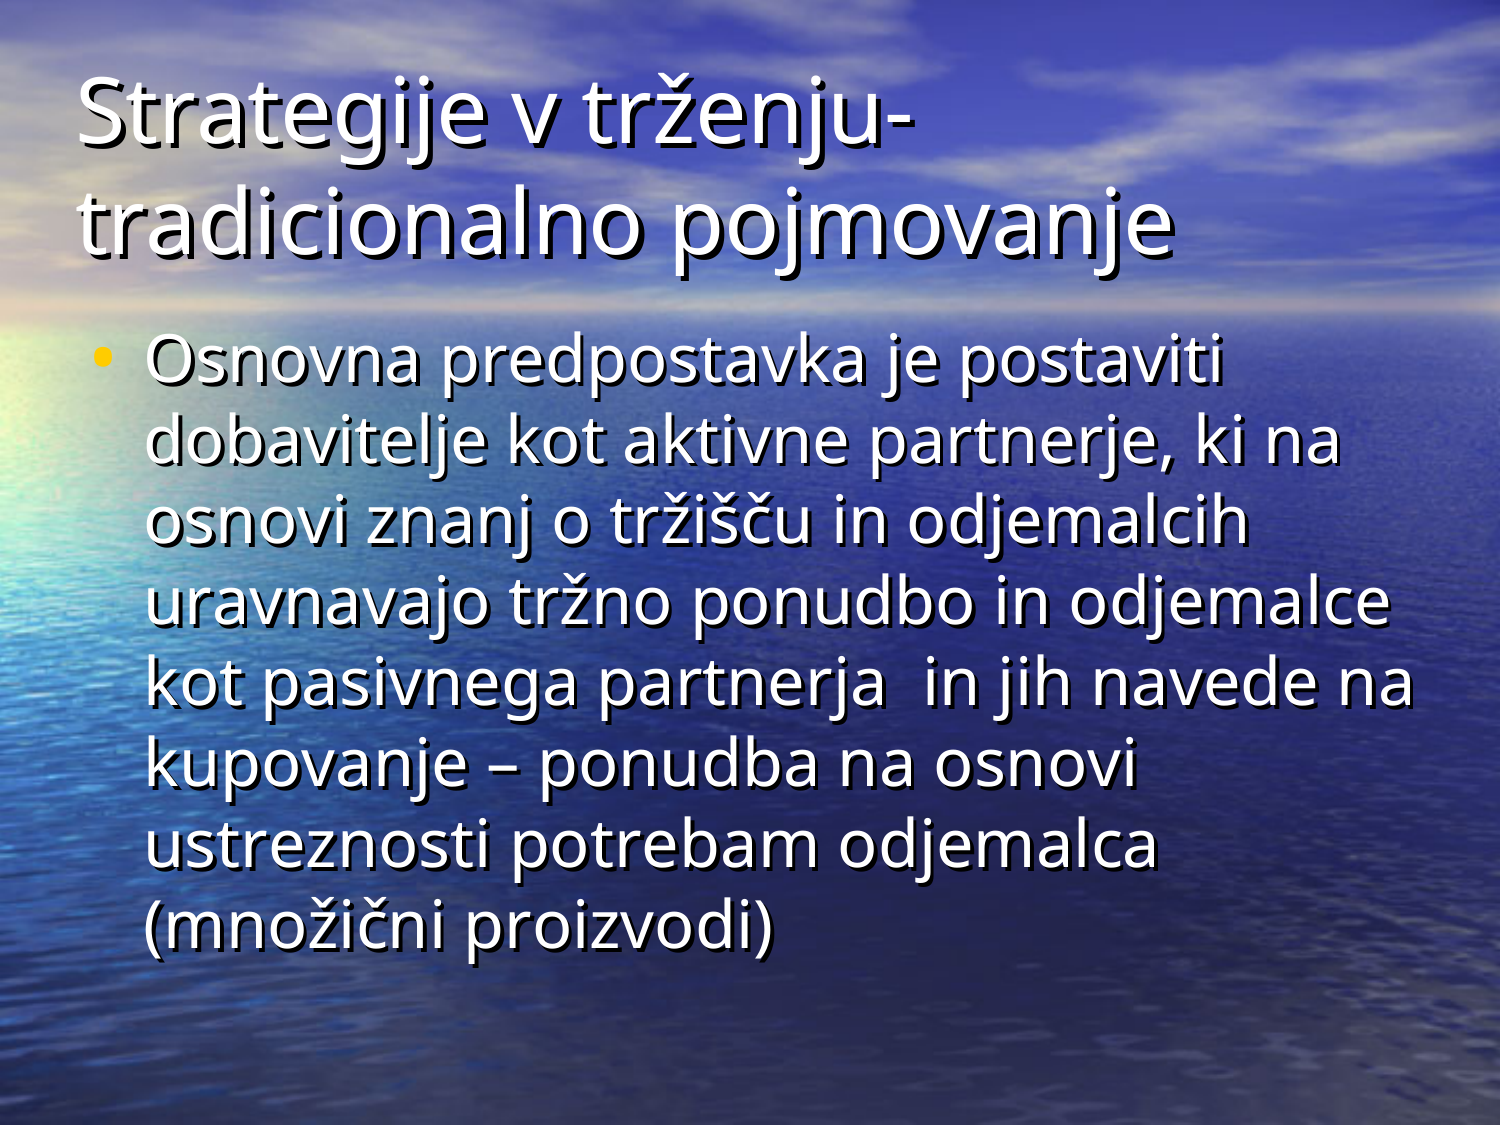

# Strategije v trženju- tradicionalno pojmovanje
Osnovna predpostavka je postaviti dobavitelje kot aktivne partnerje, ki na osnovi znanj o tržišču in odjemalcih uravnavajo tržno ponudbo in odjemalce kot pasivnega partnerja in jih navede na kupovanje – ponudba na osnovi ustreznosti potrebam odjemalca (množični proizvodi)